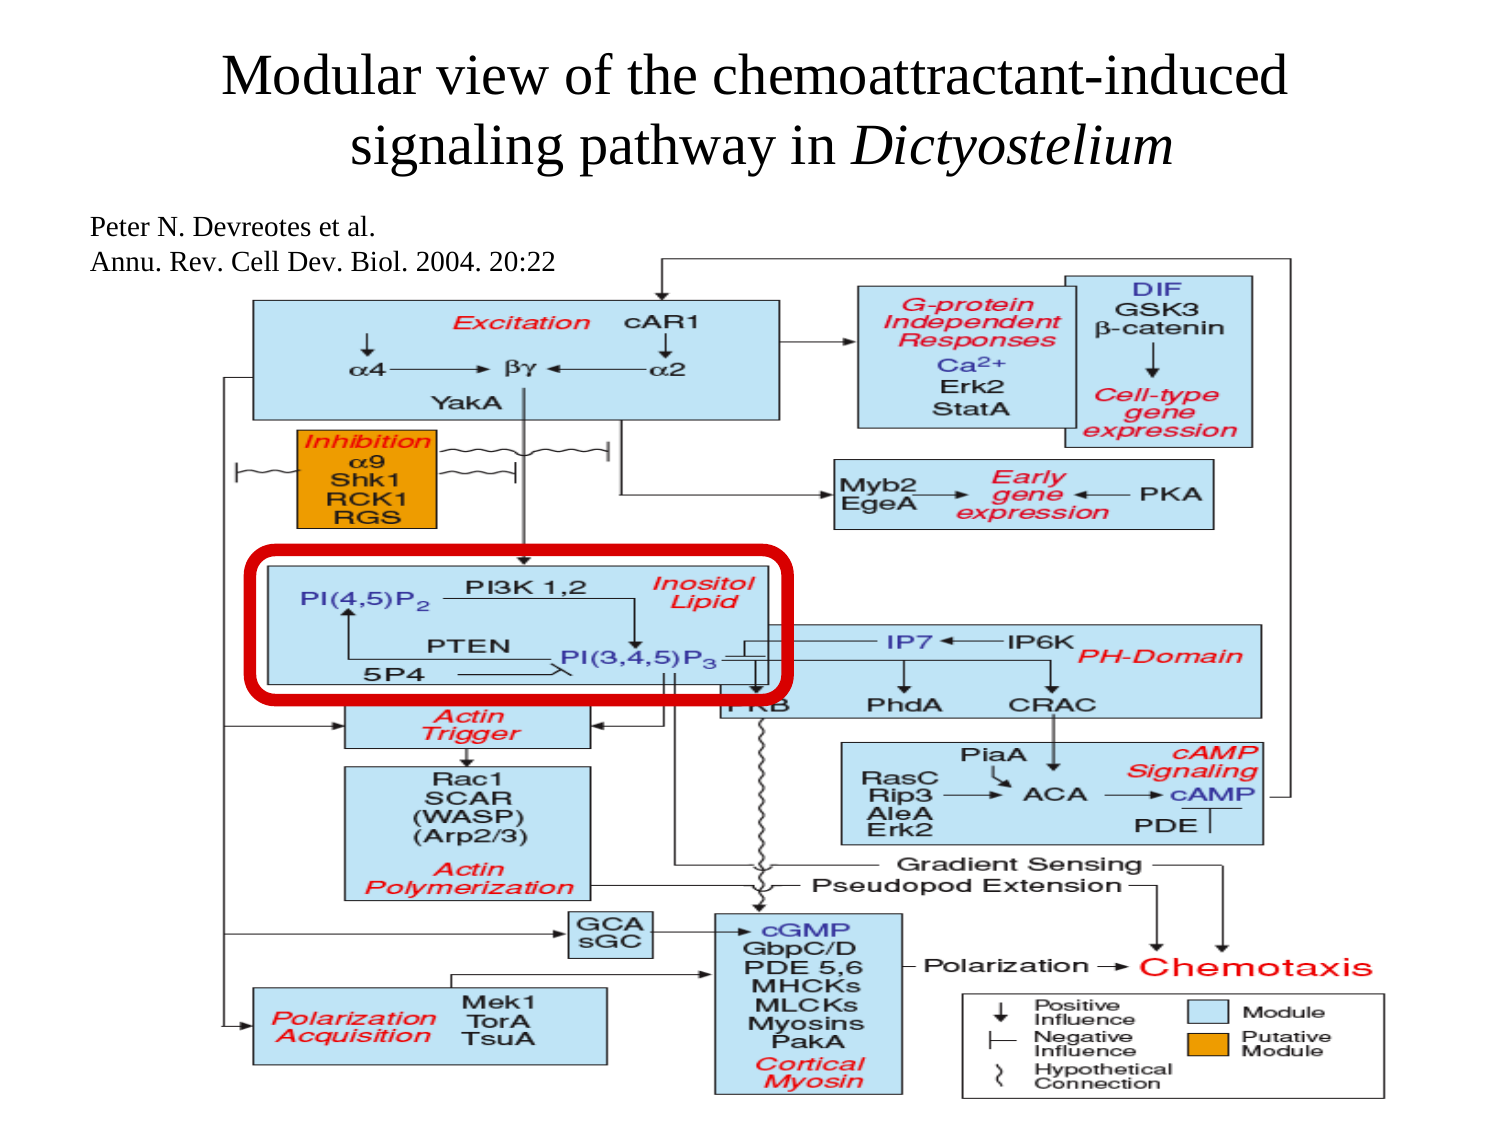

# Modular view of the chemoattractant-induced signaling pathway in Dictyostelium
Peter N. Devreotes et al.
Annu. Rev. Cell Dev. Biol. 2004. 20:22